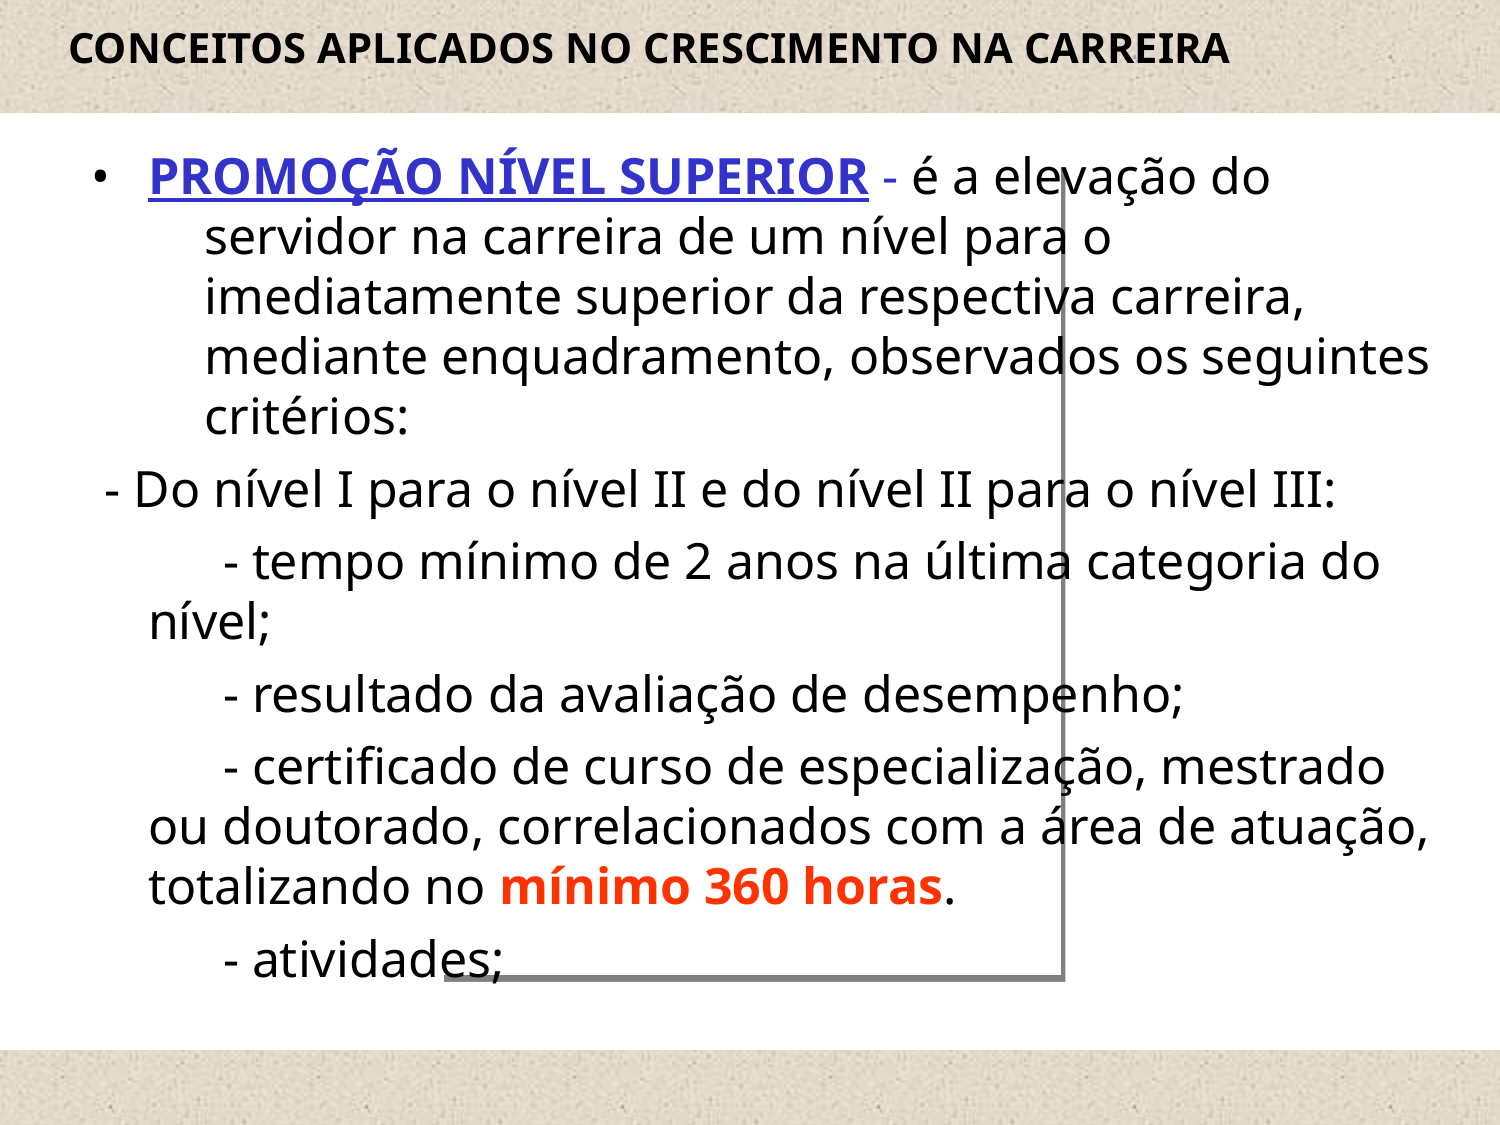

CONCEITOS APLICADOS NO CRESCIMENTO NA CARREIRA
PROMOÇÃO NÍVEL SUPERIOR - é a elevação do servidor na carreira de um nível para o imediatamente superior da respectiva carreira, mediante enquadramento, observados os seguintes critérios:
 - Do nível I para o nível II e do nível II para o nível III:
 	- tempo mínimo de 2 anos na última categoria do nível;
	- resultado da avaliação de desempenho;
	- certificado de curso de especialização, mestrado ou doutorado, correlacionados com a área de atuação, totalizando no mínimo 360 horas.
 	- atividades;
Departamento de Recursos Humanos - DRH